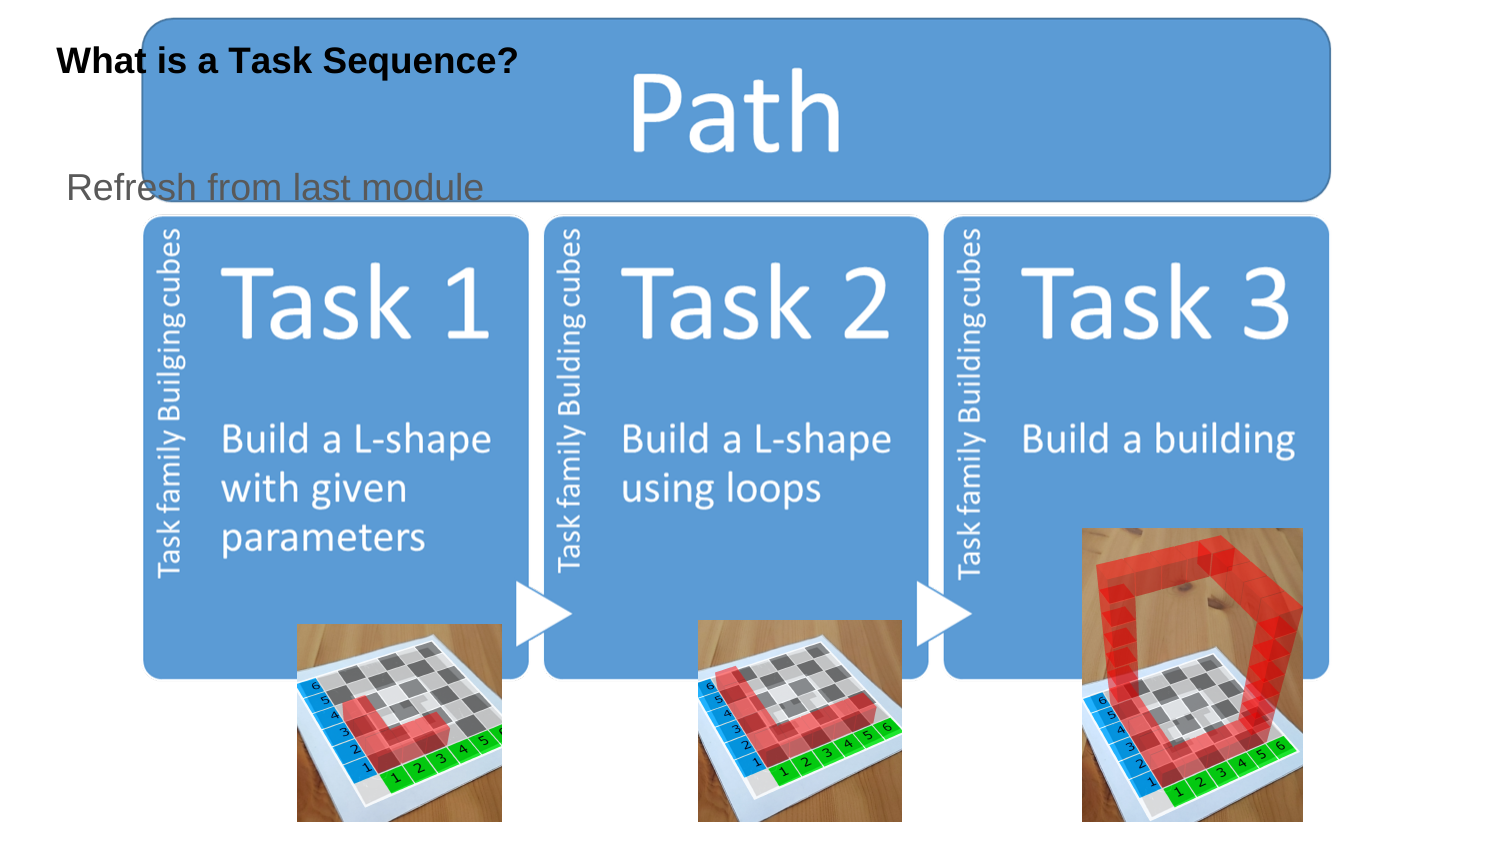

What is a Task Sequence?
# Refresh from last module